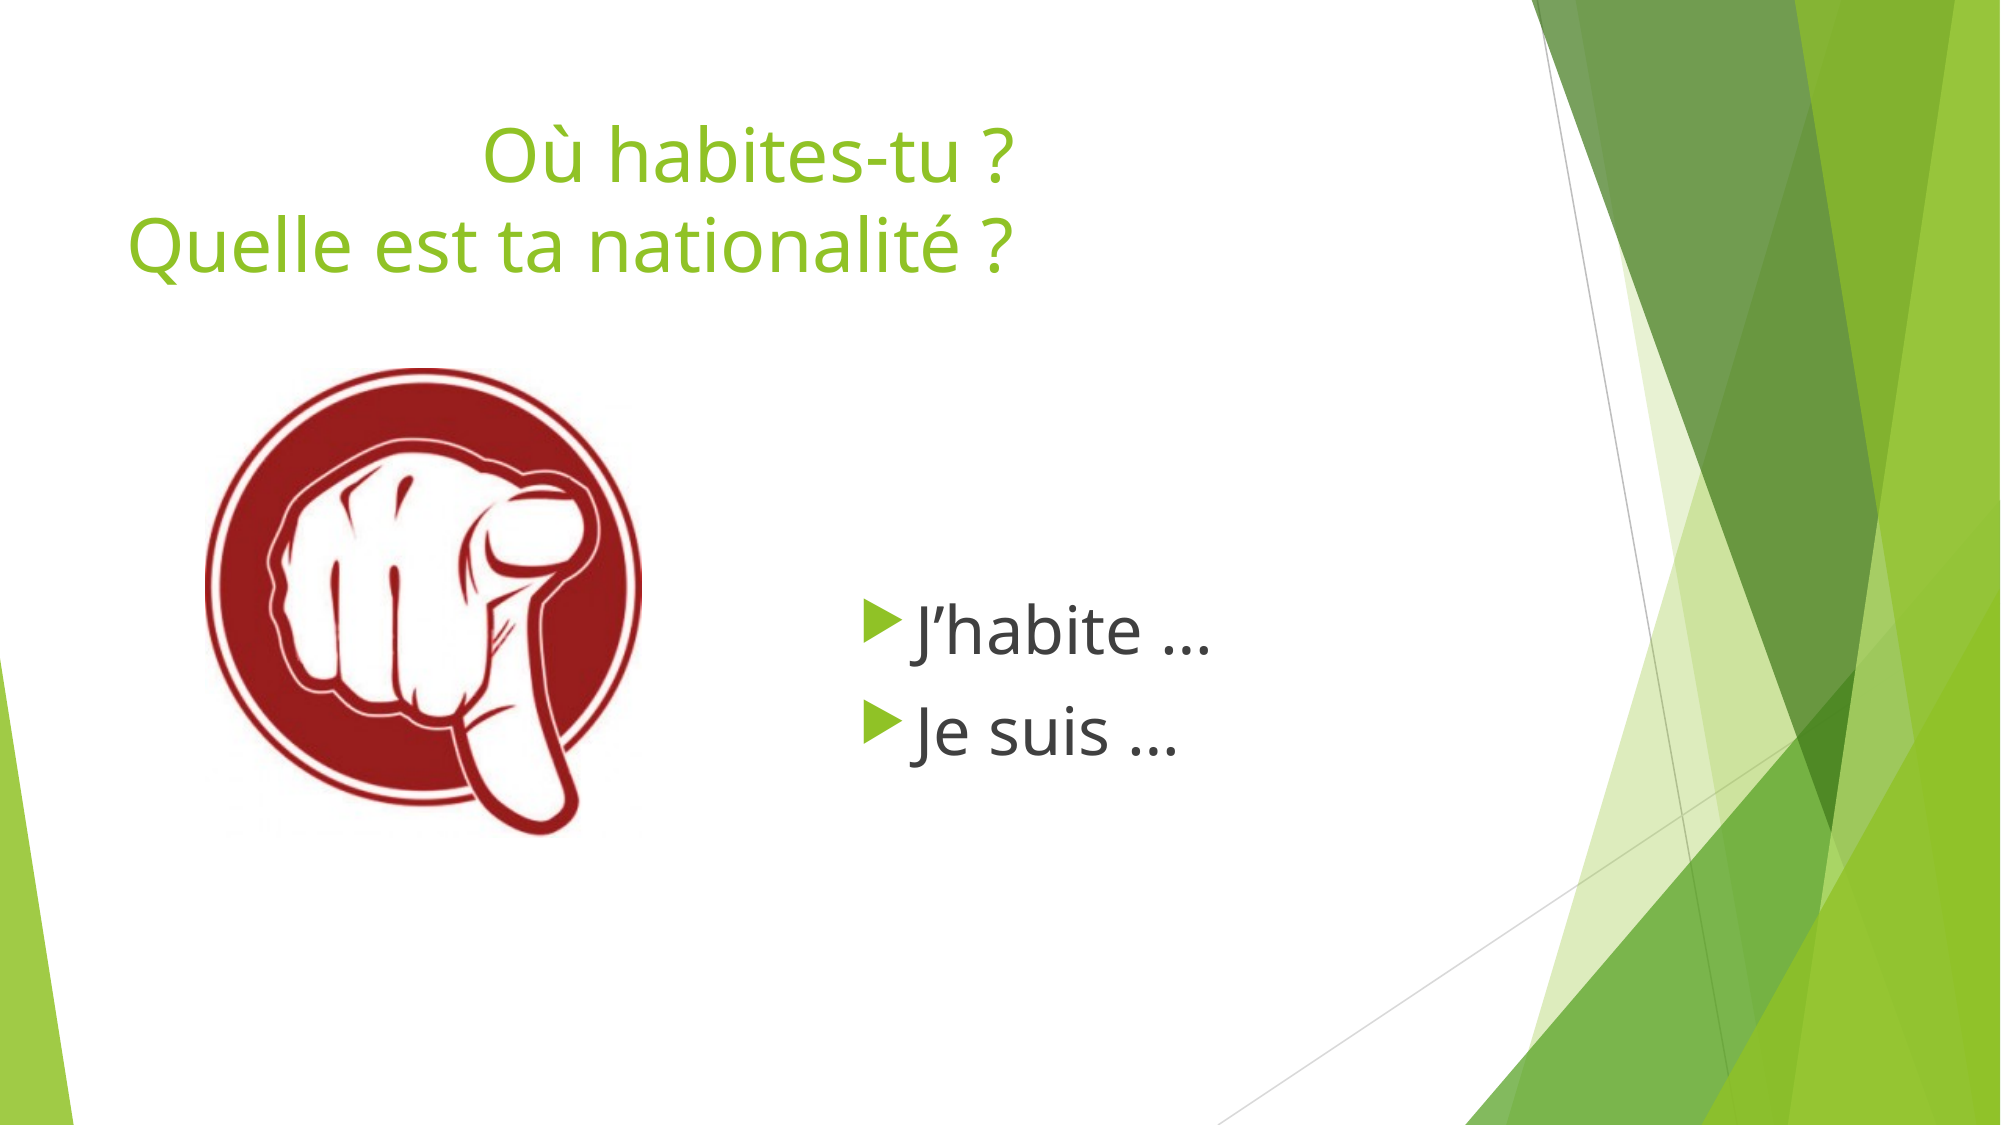

# Où habites-tu ? Quelle est ta nationalité ?
J’habite …
Je suis …